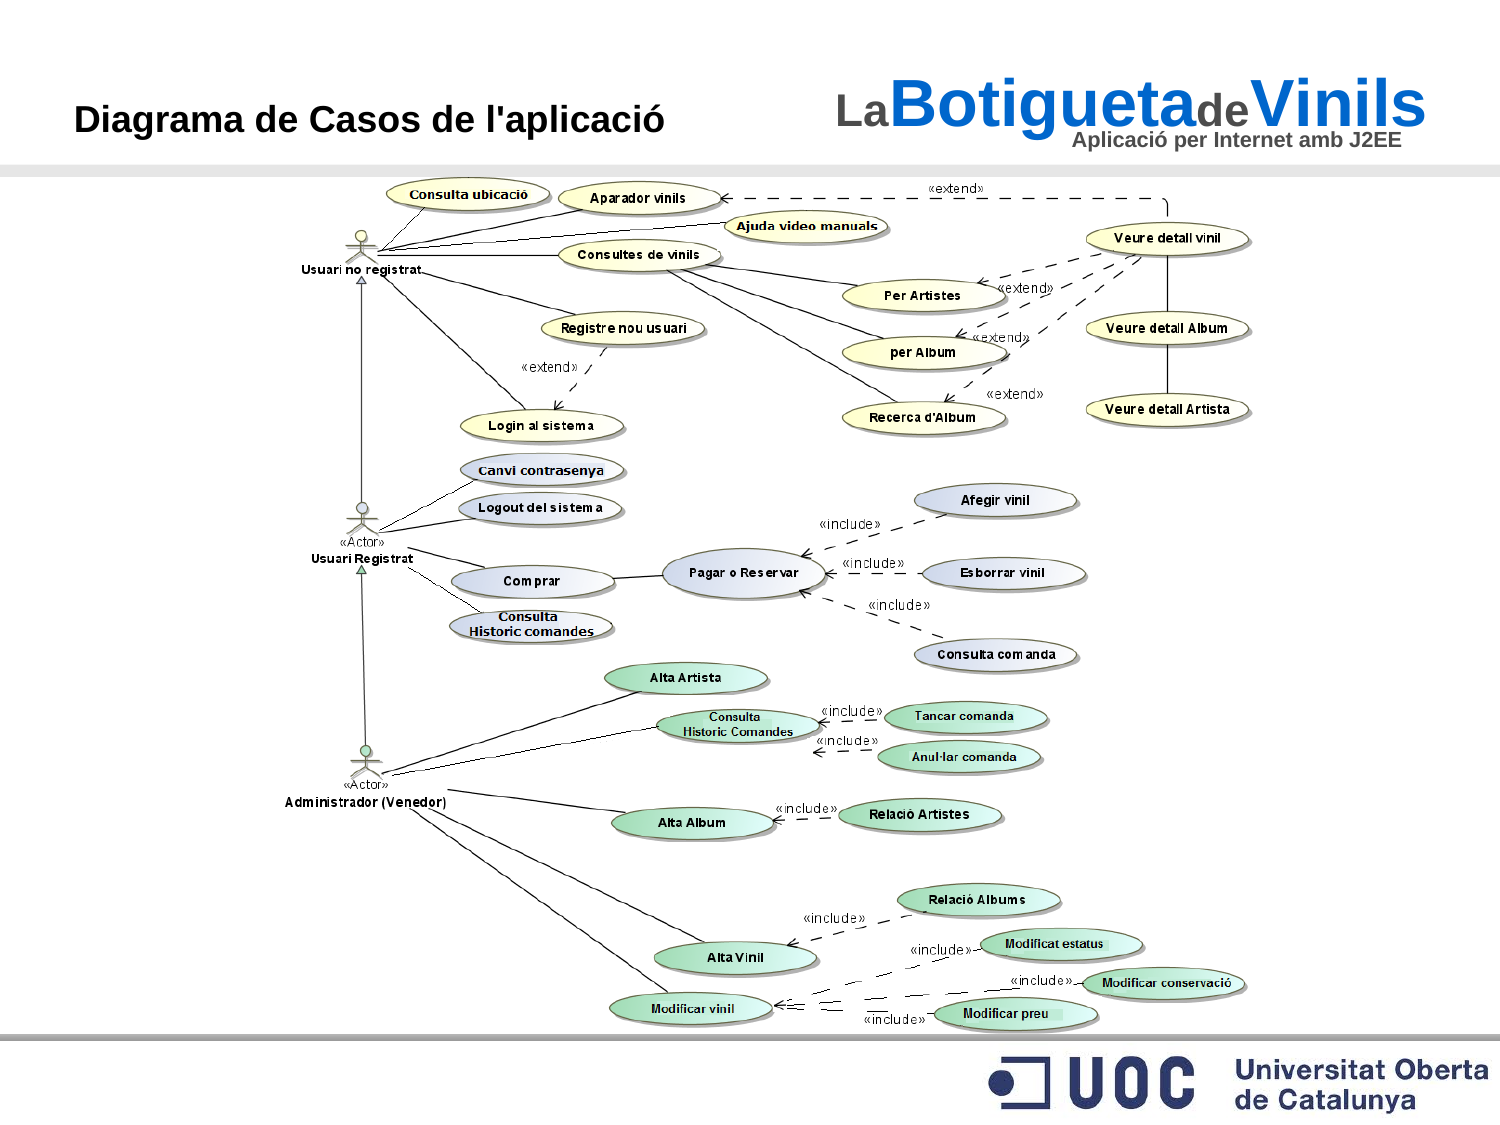

# LaBotiguetadeVinils
Diagrama de Casos de l'aplicació
Aplicació per Internet amb J2EE
Here comes your footer